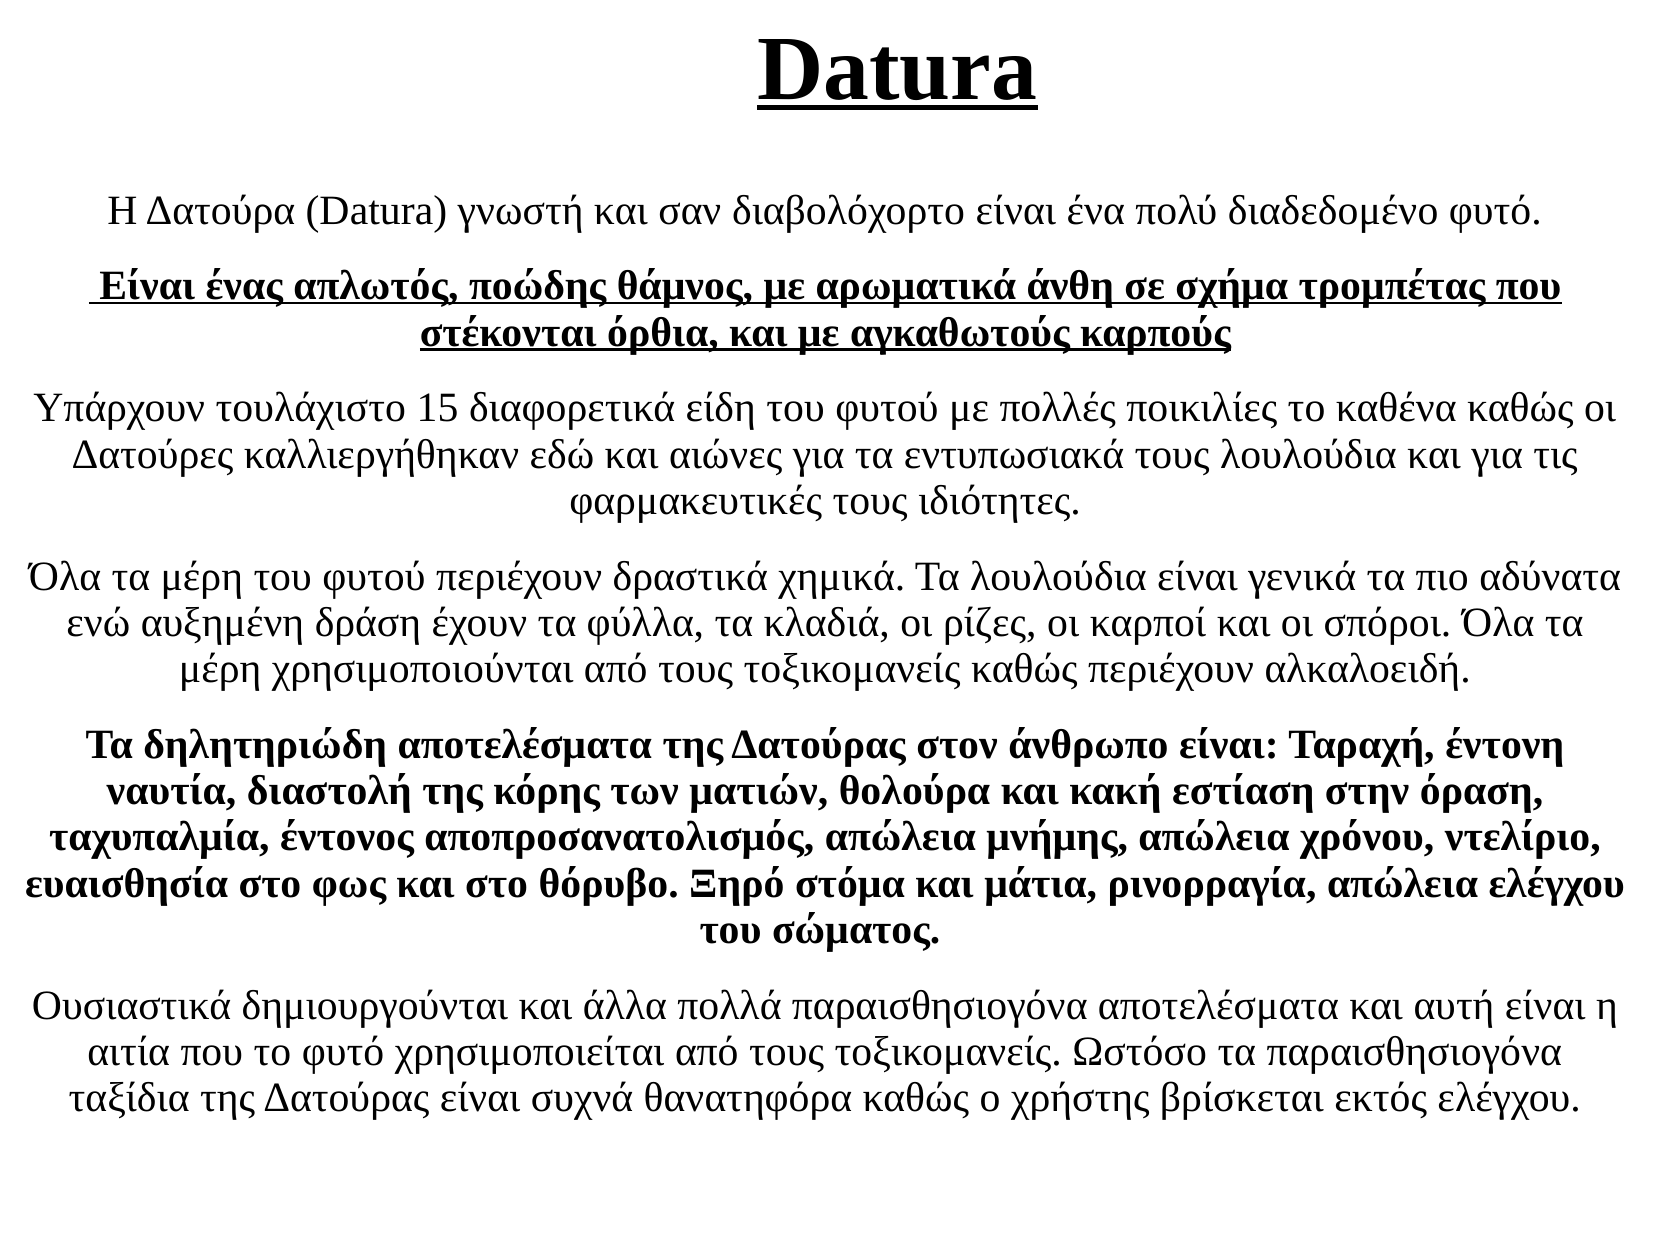

# Datura
Η Δατούρα (Datura) γνωστή και σαν διαβολόχορτο είναι ένα πολύ διαδεδομένο φυτό.
 Είναι ένας απλωτός, ποώδης θάμνος, με αρωματικά άνθη σε σχήμα τρομπέτας που στέκονται όρθια, και με αγκαθωτούς καρπούς
Υπάρχουν τουλάχιστο 15 διαφορετικά είδη του φυτού με πολλές ποικιλίες το καθένα καθώς οι Δατούρες καλλιεργήθηκαν εδώ και αιώνες για τα εντυπωσιακά τους λουλούδια και για τις φαρμακευτικές τους ιδιότητες.
Όλα τα μέρη του φυτού περιέχουν δραστικά χημικά. Τα λουλούδια είναι γενικά τα πιο αδύνατα ενώ αυξημένη δράση έχουν τα φύλλα, τα κλαδιά, οι ρίζες, οι καρποί και οι σπόροι. Όλα τα μέρη χρησιμοποιούνται από τους τοξικομανείς καθώς περιέχουν αλκαλοειδή.
Τα δηλητηριώδη αποτελέσματα της Δατούρας στον άνθρωπο είναι: Ταραχή, έντονη ναυτία, διαστολή της κόρης των ματιών, θολούρα και κακή εστίαση στην όραση, ταχυπαλμία, έντονος αποπροσανατολισμός, απώλεια μνήμης, απώλεια χρόνου, ντελίριο, ευαισθησία στο φως και στο θόρυβο. Ξηρό στόμα και μάτια, ρινορραγία, απώλεια ελέγχου του σώματος.
Ουσιαστικά δημιουργούνται και άλλα πολλά παραισθησιογόνα αποτελέσματα και αυτή είναι η αιτία που το φυτό χρησιμοποιείται από τους τοξικομανείς. Ωστόσο τα παραισθησιογόνα ταξίδια της Δατούρας είναι συχνά θανατηφόρα καθώς ο χρήστης βρίσκεται εκτός ελέγχου.